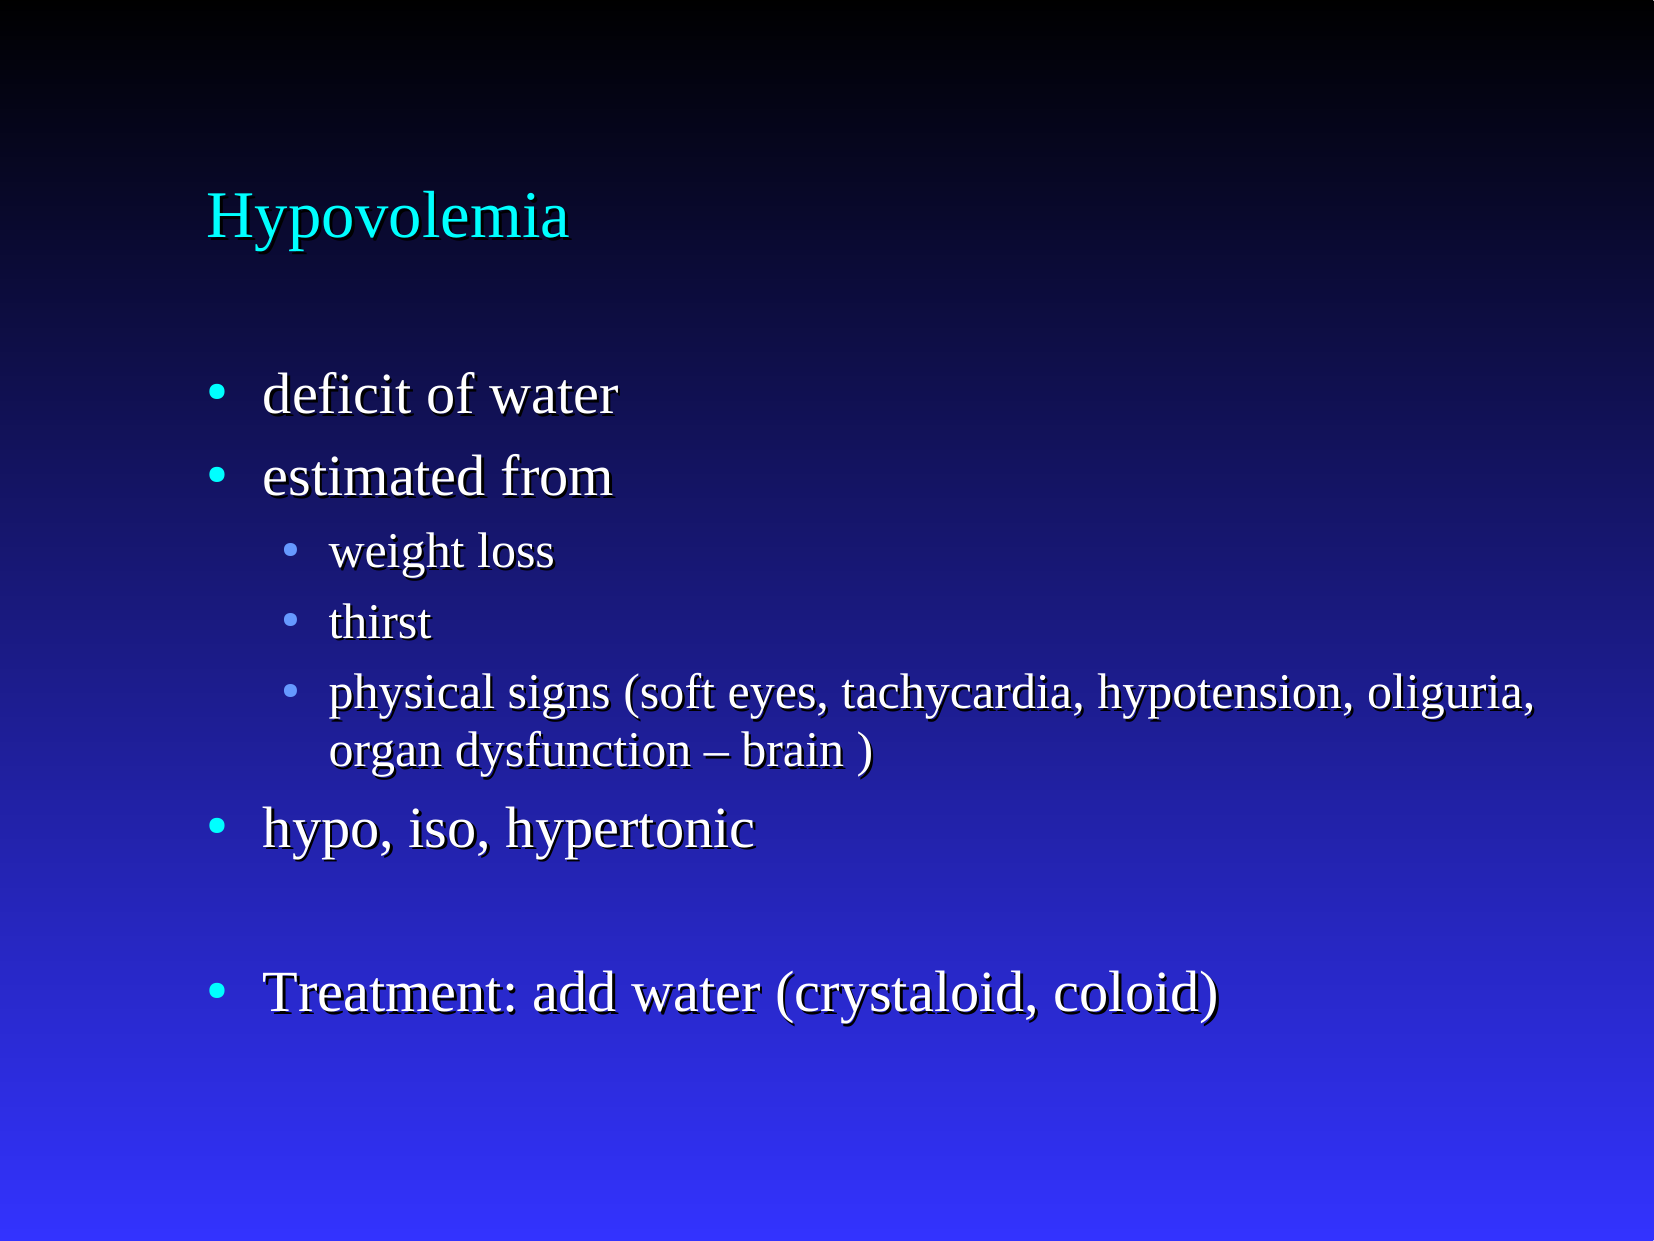

# Hypovolemia
deficit of water
estimated from
weight loss
thirst
physical signs (soft eyes, tachycardia, hypotension, oliguria, organ dysfunction – brain )
hypo, iso, hypertonic
Treatment: add water (crystaloid, coloid)